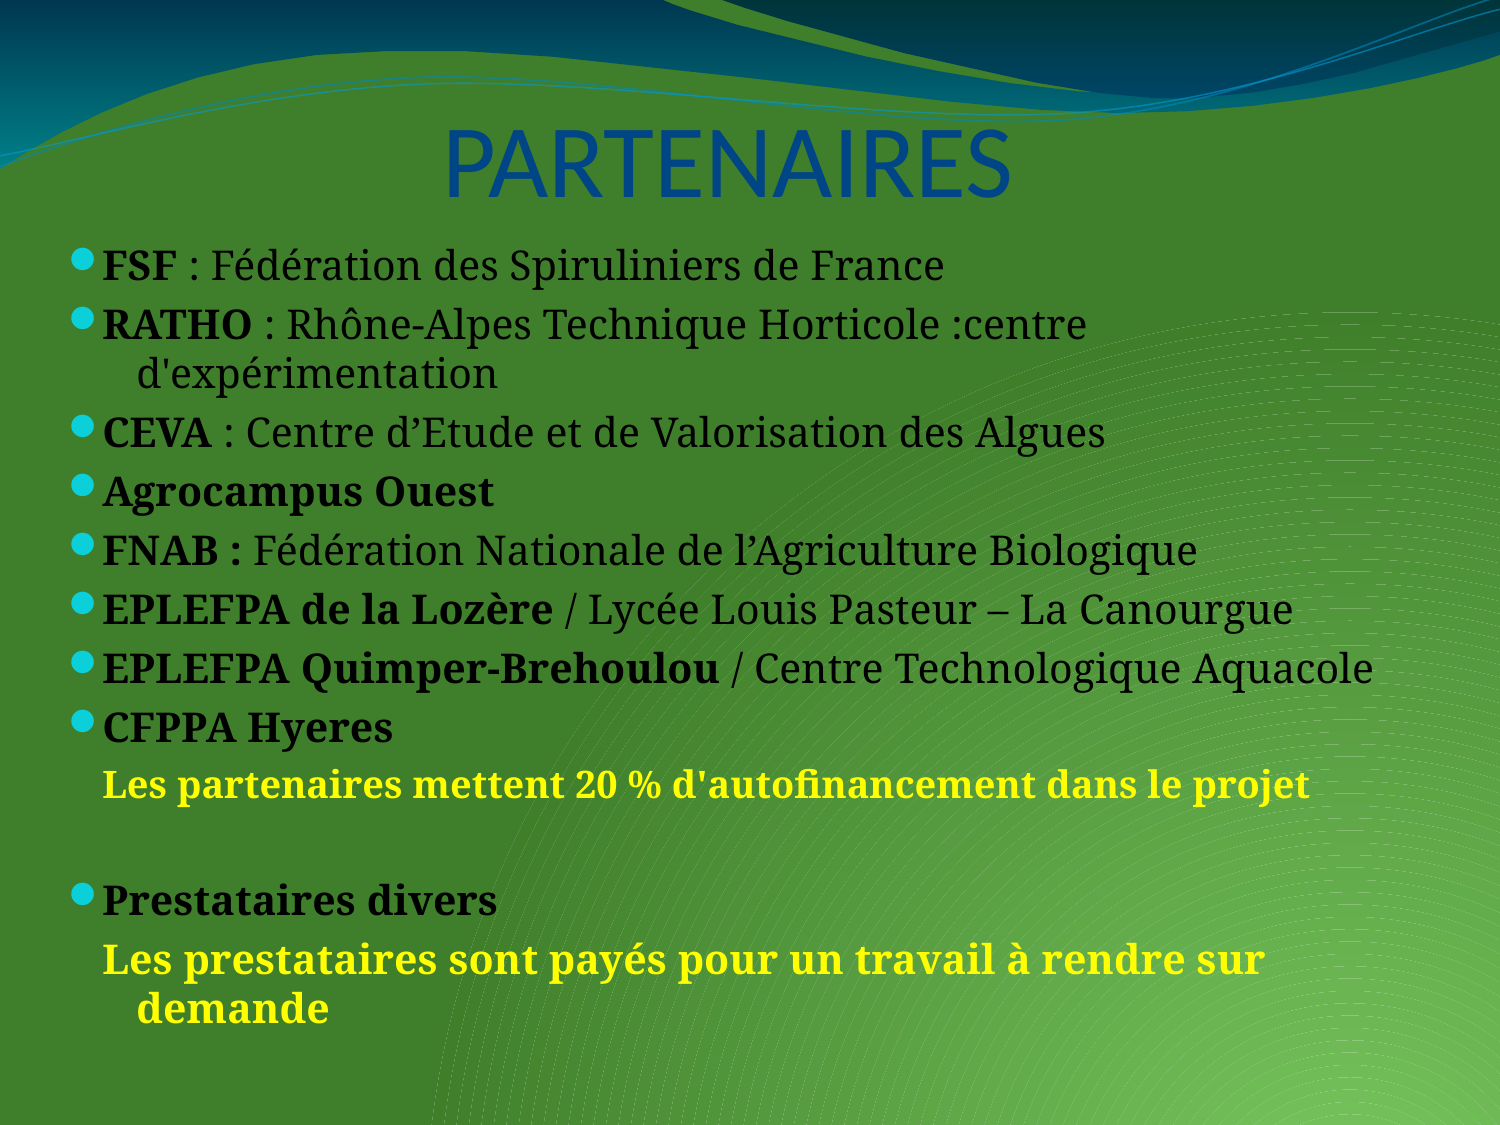

# PARTENAIRES
FSF : Fédération des Spiruliniers de France
RATHO : Rhône‐Alpes Technique Horticole :centre d'expérimentation
CEVA : Centre d’Etude et de Valorisation des Algues
Agrocampus Ouest
FNAB : Fédération Nationale de l’Agriculture Biologique
EPLEFPA de la Lozère / Lycée Louis Pasteur – La Canourgue
EPLEFPA Quimper‐Brehoulou / Centre Technologique Aquacole
CFPPA Hyeres
Les partenaires mettent 20 % d'autofinancement dans le projet
Prestataires divers
Les prestataires sont payés pour un travail à rendre sur demande